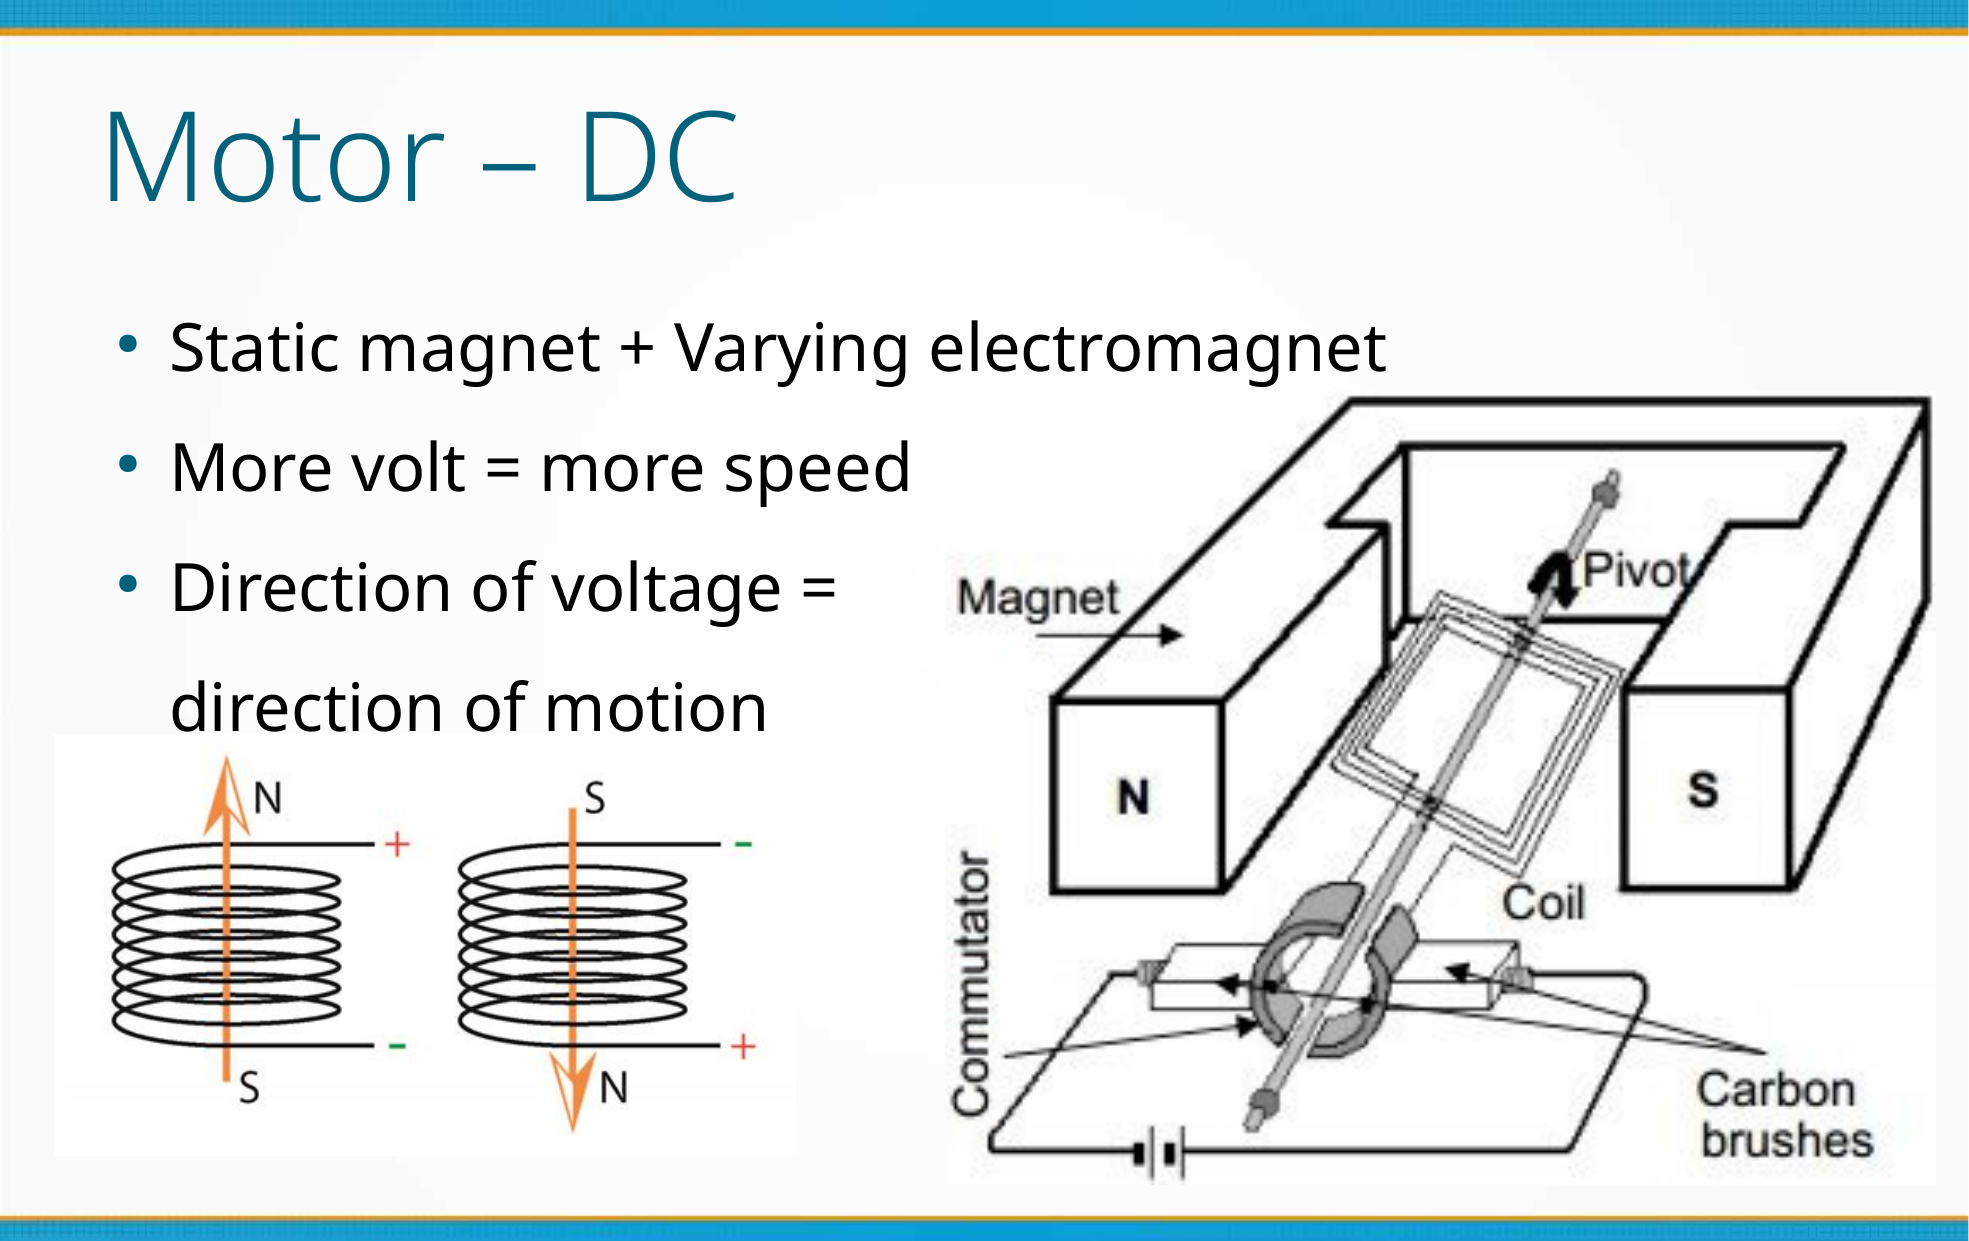

# Motor – DC
Static magnet + Varying electromagnet
More volt = more speed
Direction of voltage =
direction of motion